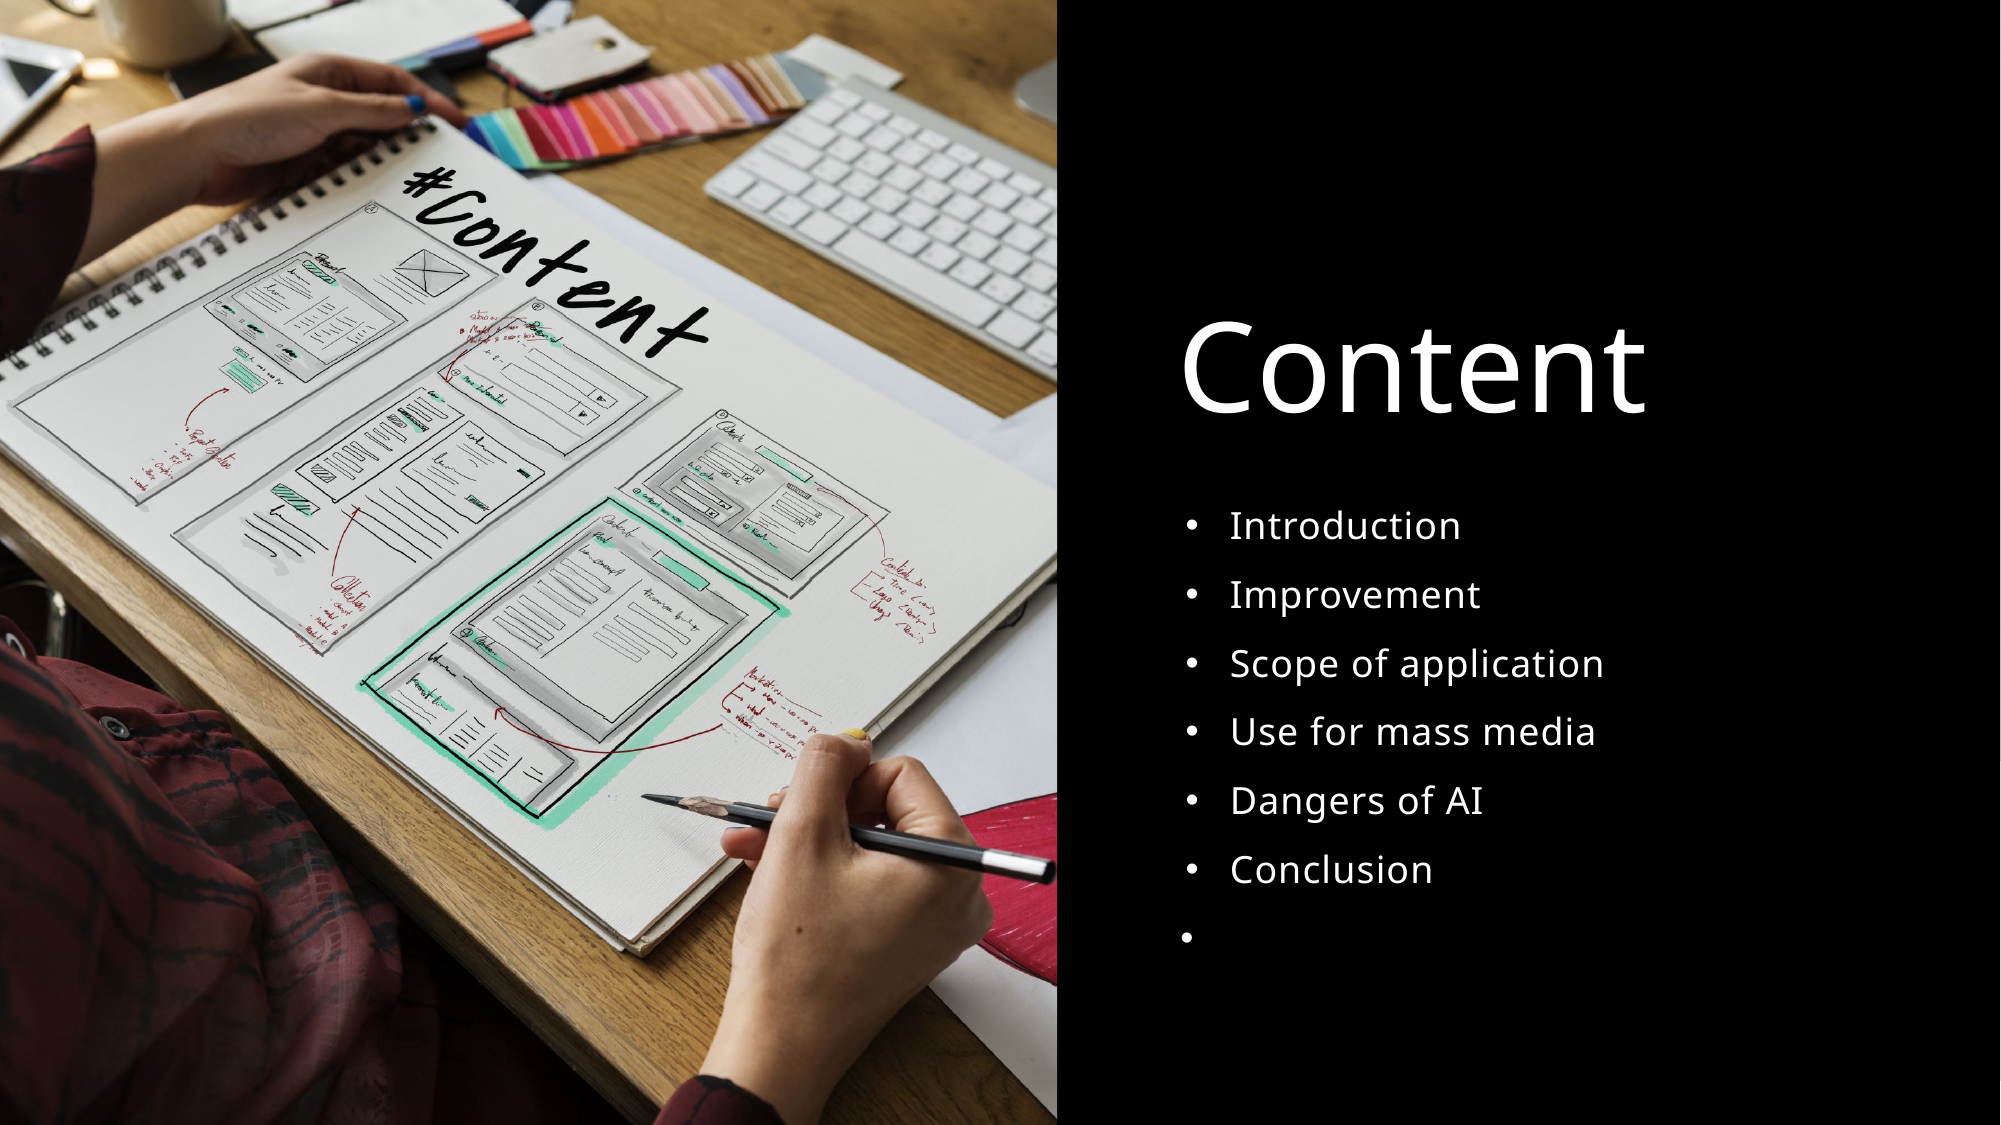

# Content
Introduction
Improvement
Scope of application
Use for mass media
Dangers of AI
Conclusion